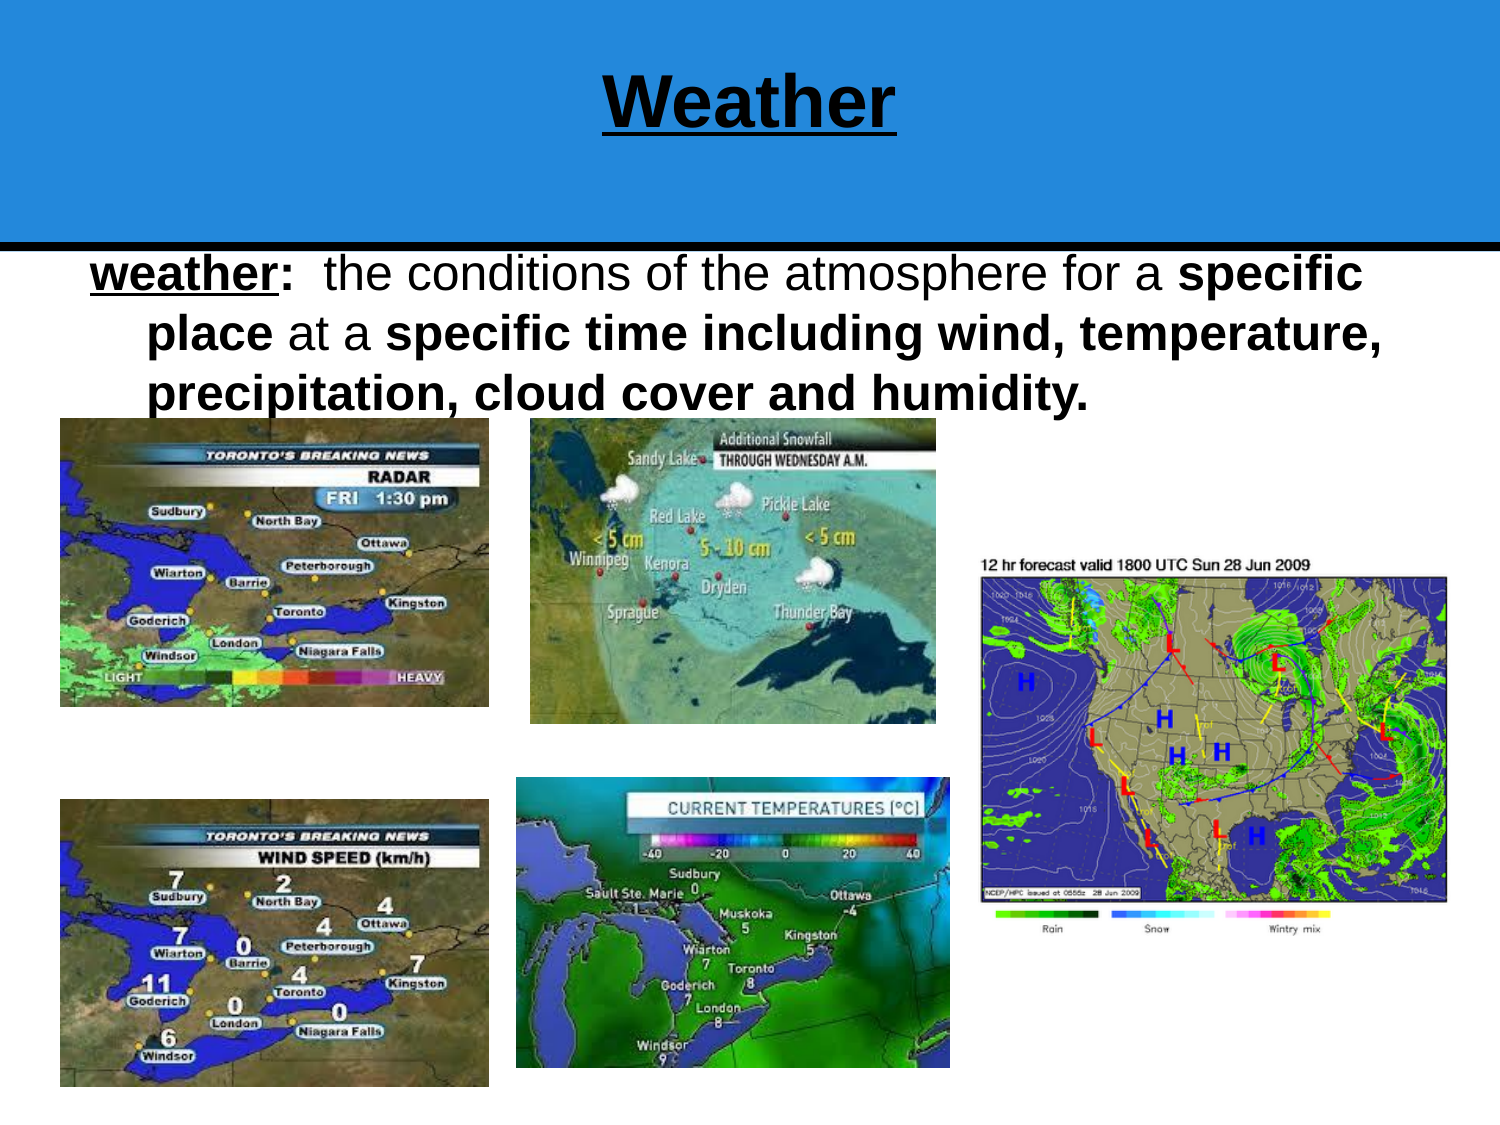

Weather
weather: the conditions of the atmosphere for a specific place at a specific time including wind, temperature, precipitation, cloud cover and humidity.